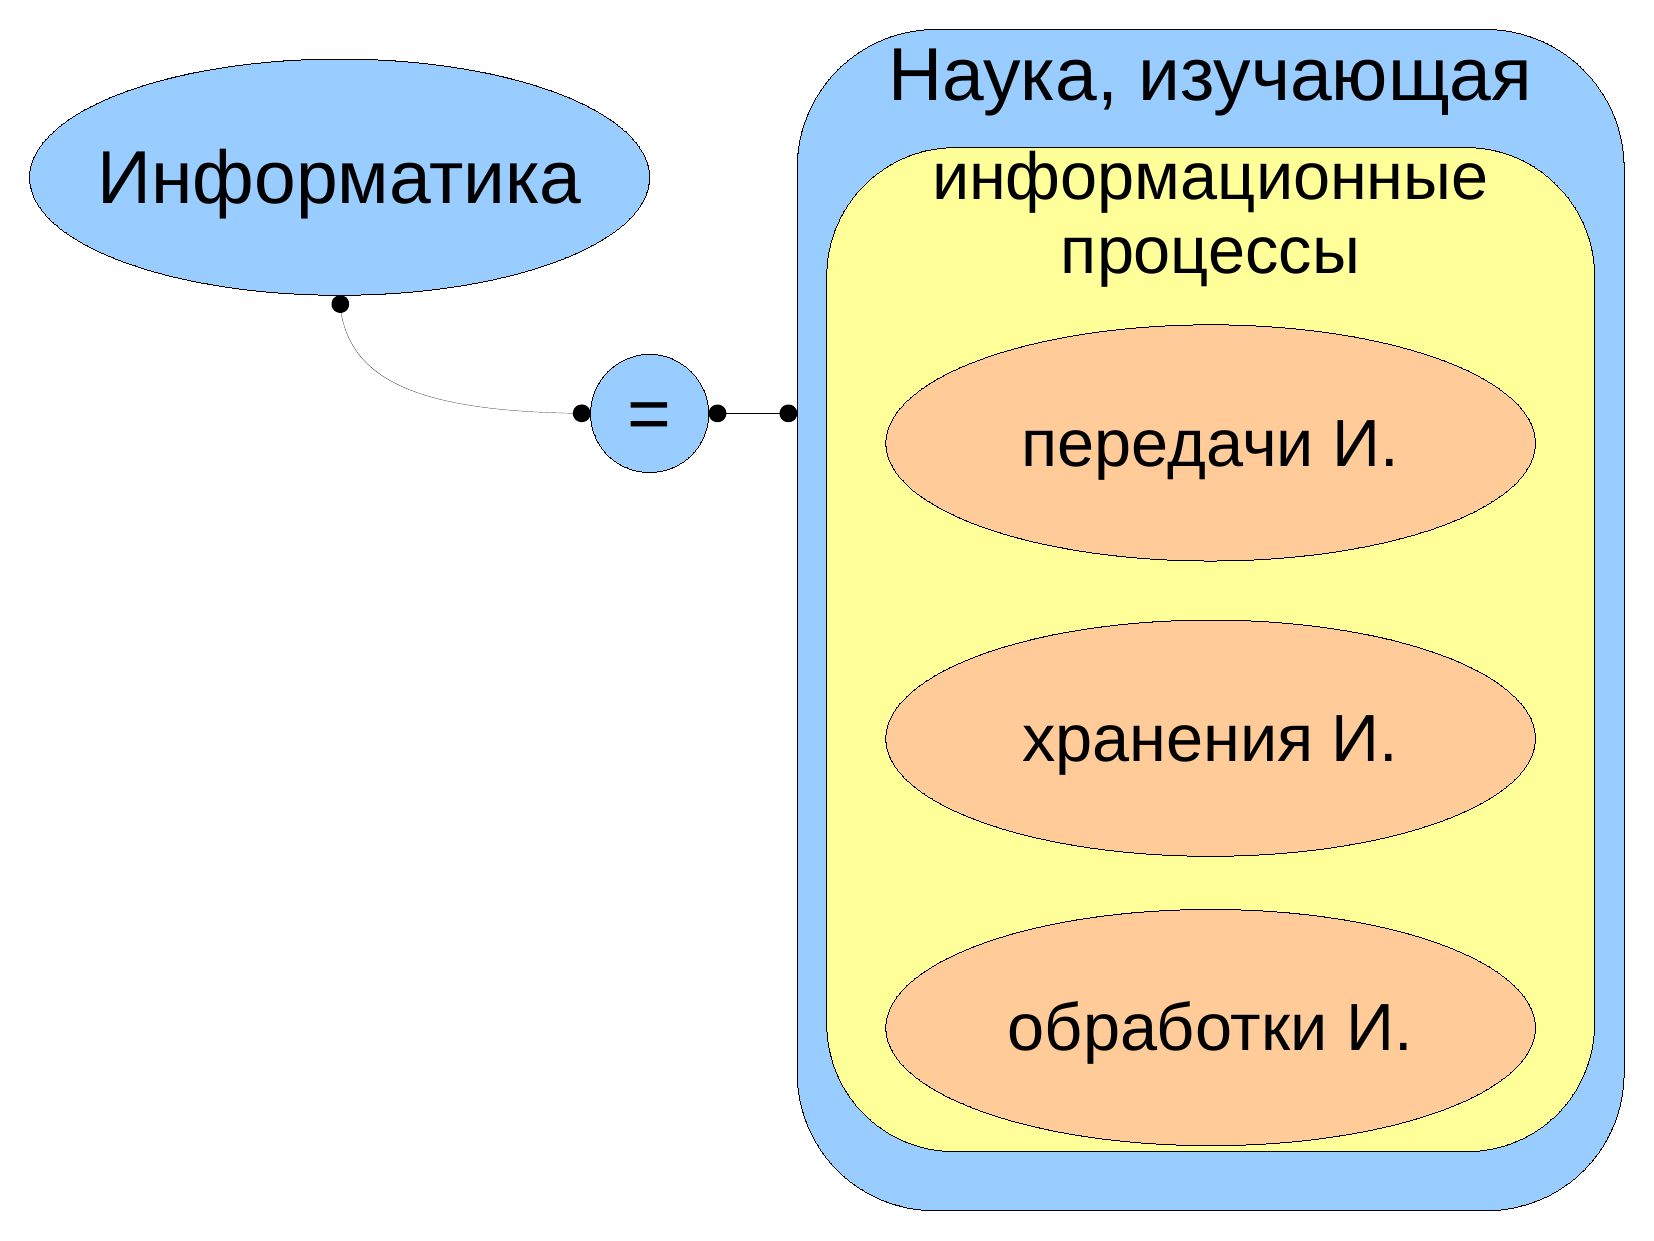

Наука, изучающая
Информатика
информационные
процессы
передачи И.
=
хранения И.
обработки И.